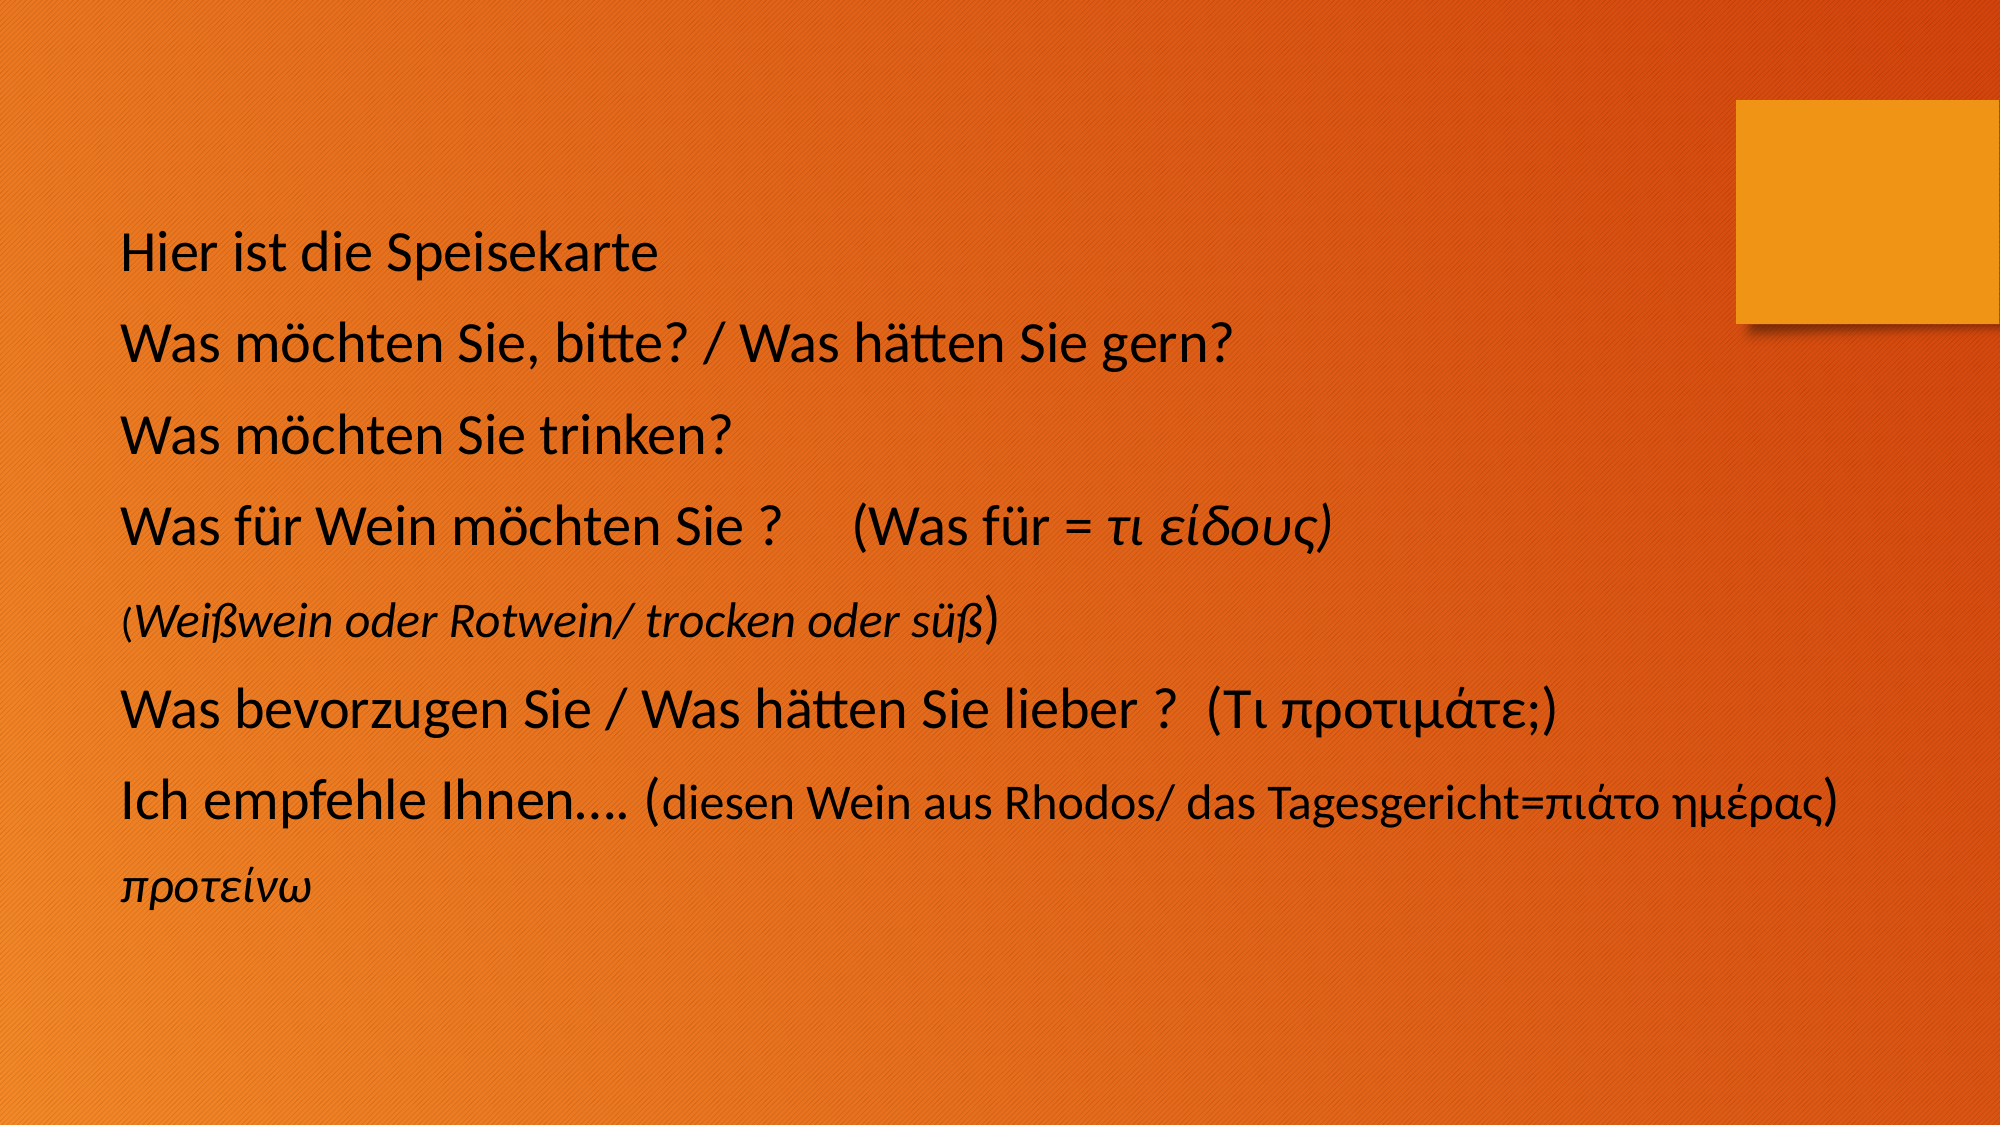

Hier ist die Speisekarte
Was möchten Sie, bitte? / Was hätten Sie gern?
Was möchten Sie trinken?
Was für Wein möchten Sie ? (Was für = τι είδους)
(Weißwein oder Rotwein/ trocken oder süß)
Was bevorzugen Sie / Was hätten Sie lieber ? (Τι προτιμάτε;)
Ich empfehle Ihnen…. (diesen Wein aus Rhodos/ das Tagesgericht=πιάτο ημέρας)
προτείνω